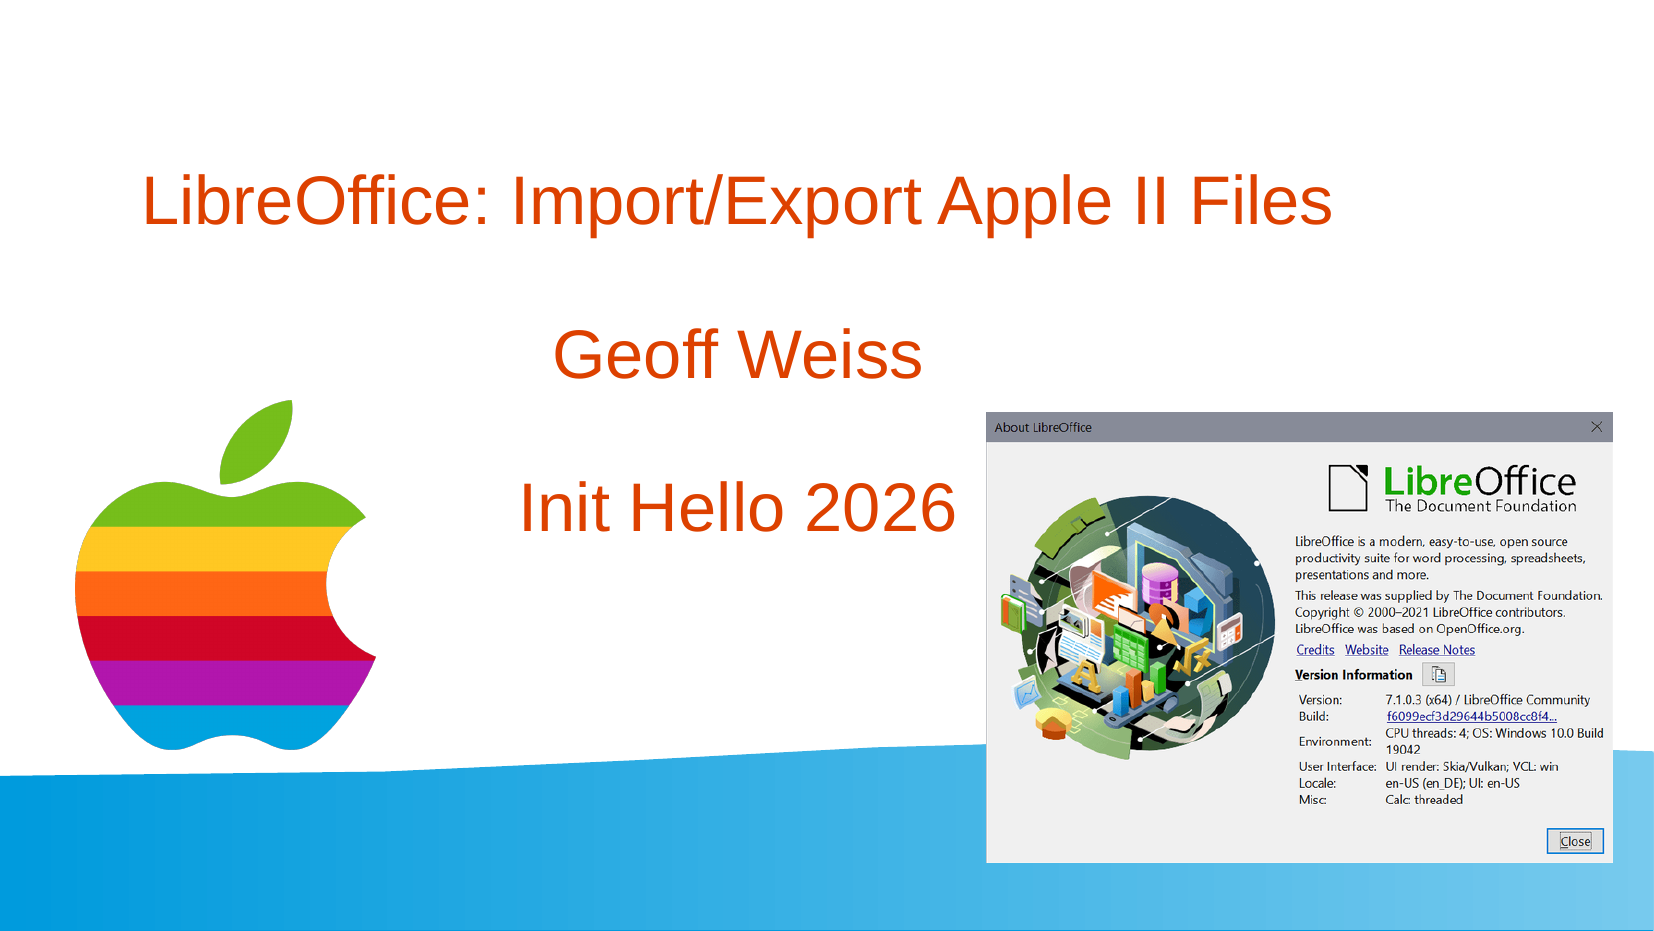

# LibreOffice: Import/Export Apple II Files Geoff Weiss Init Hello 2026